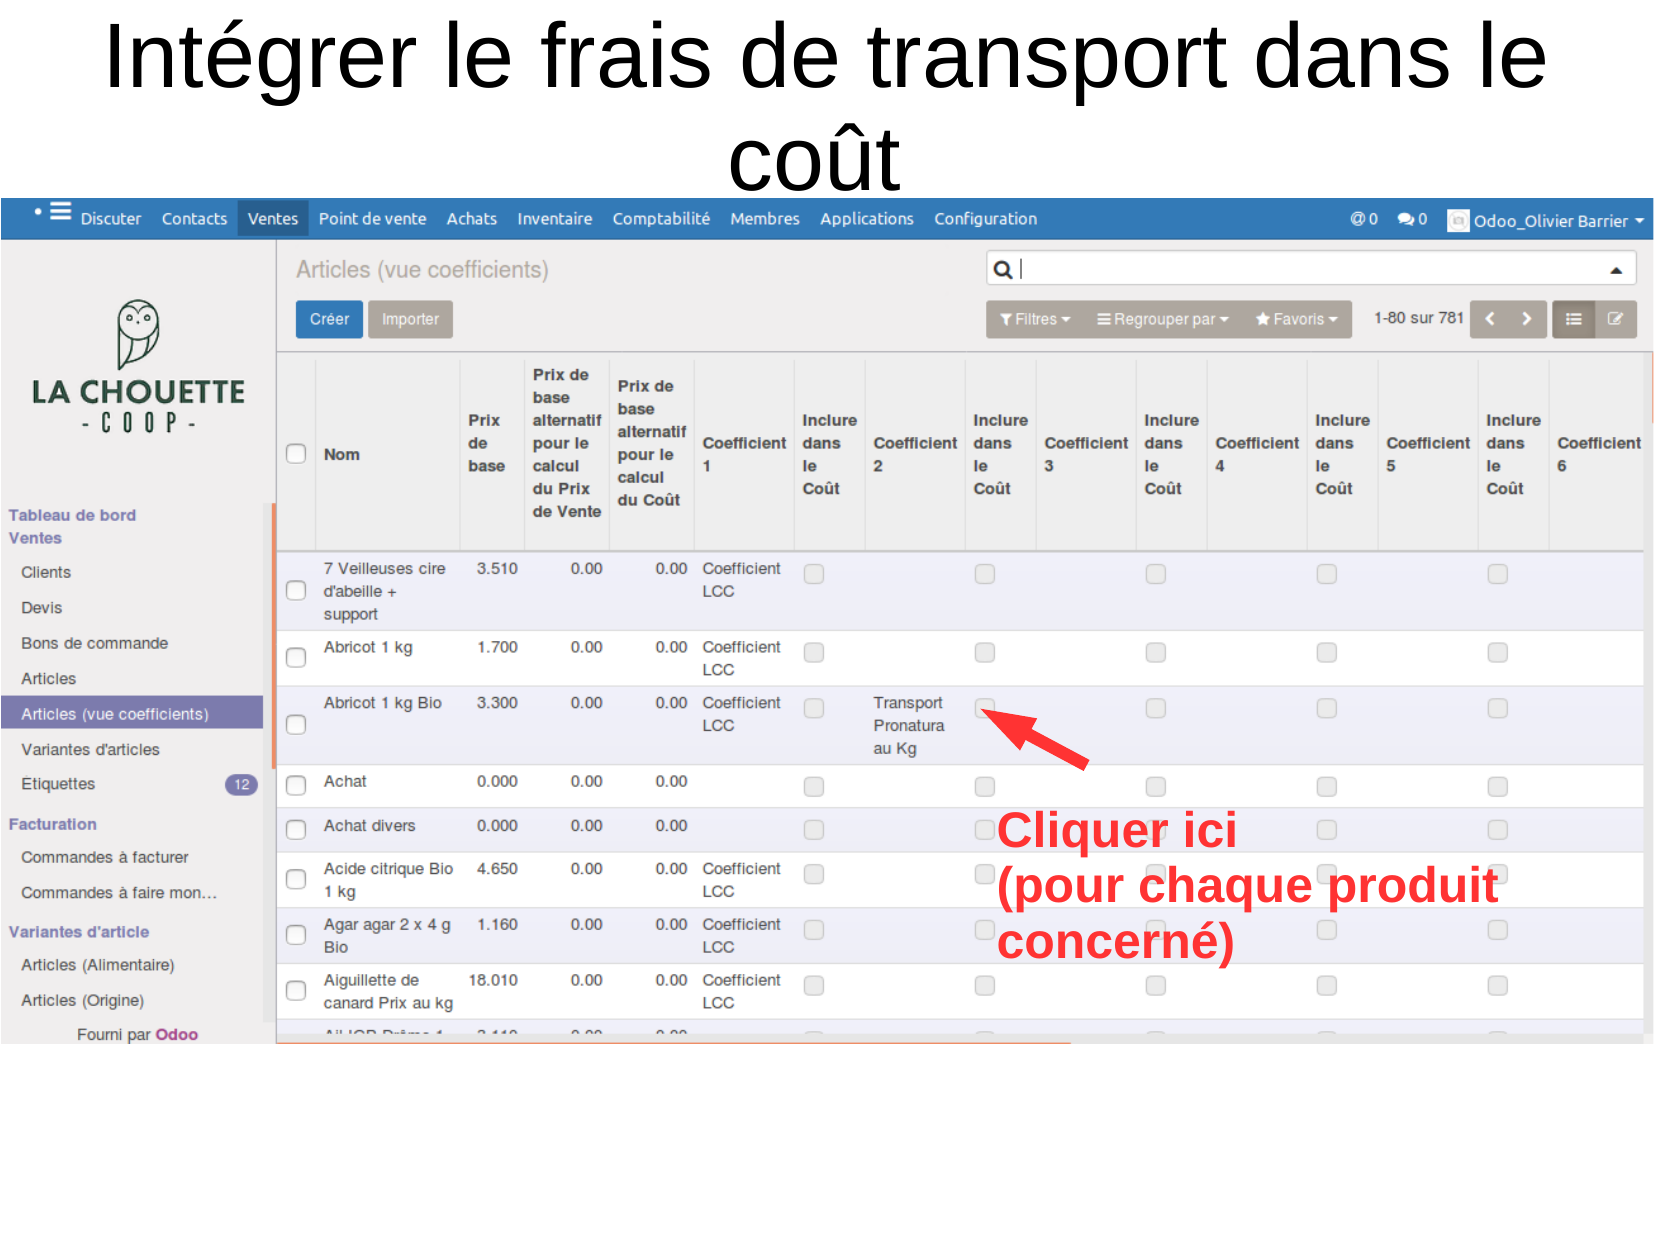

# Intégrer le frais de transport dans le coût
Cliquer ici
(pour chaque produit concerné)